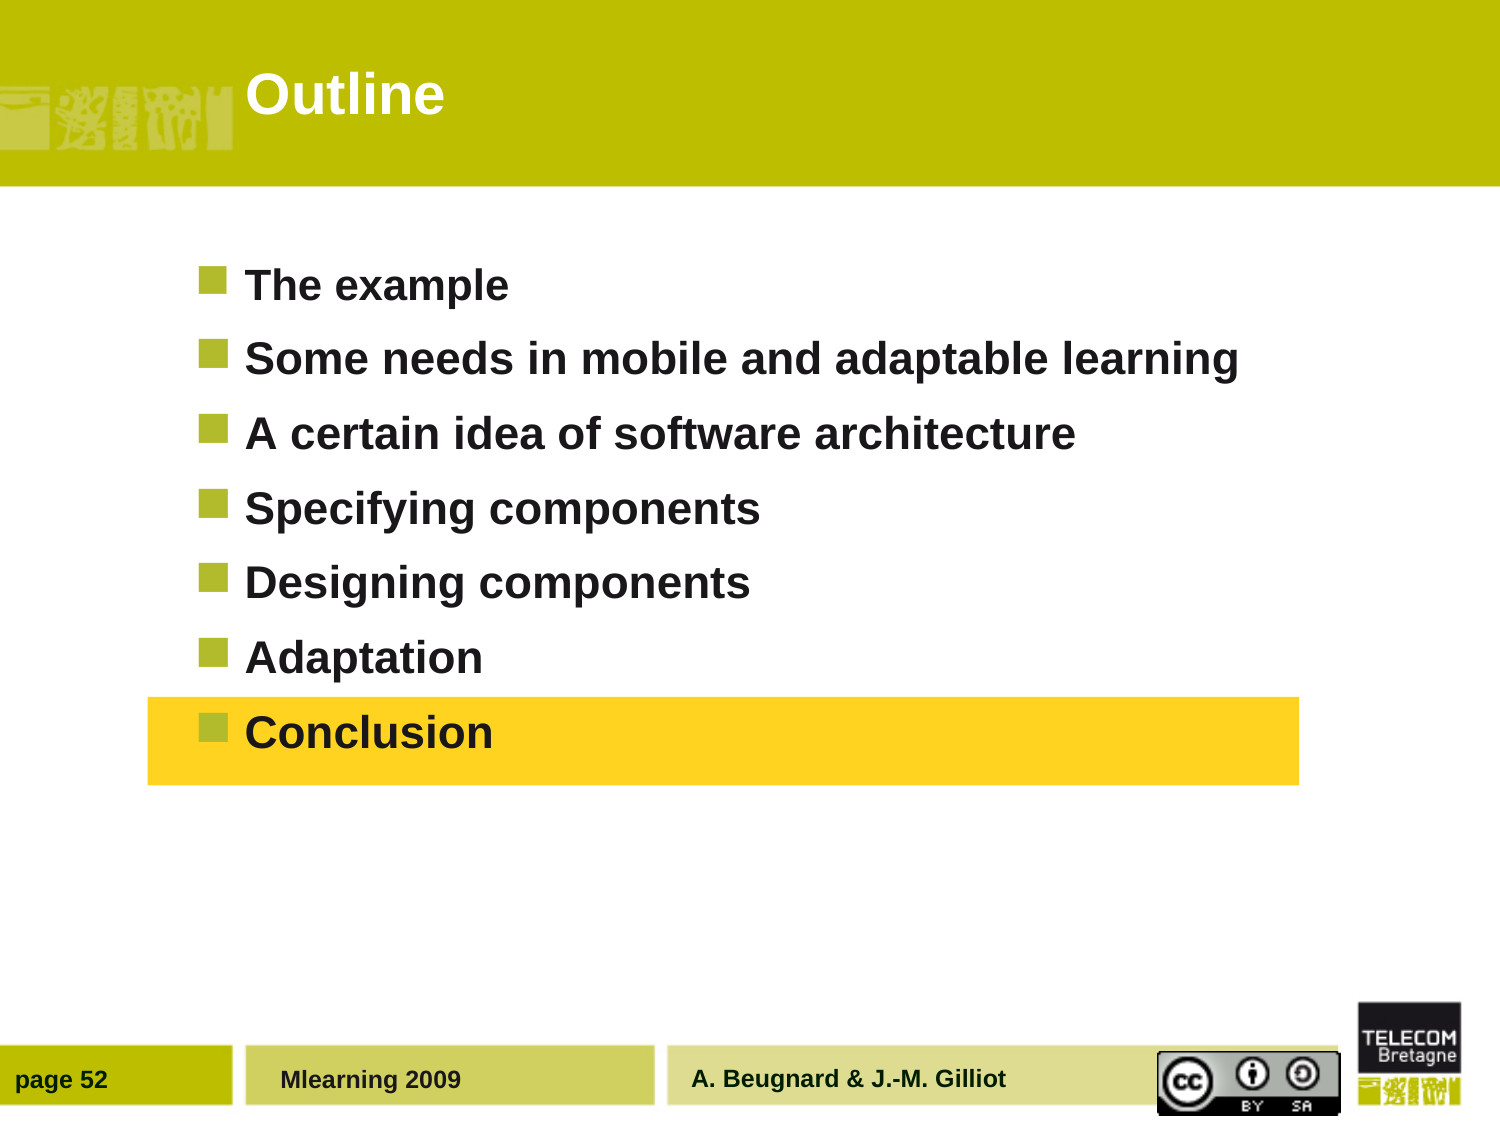

# Outline
The example
Some needs in mobile and adaptable learning
A certain idea of software architecture
Specifying components
Designing components
Adaptation
Conclusion
52